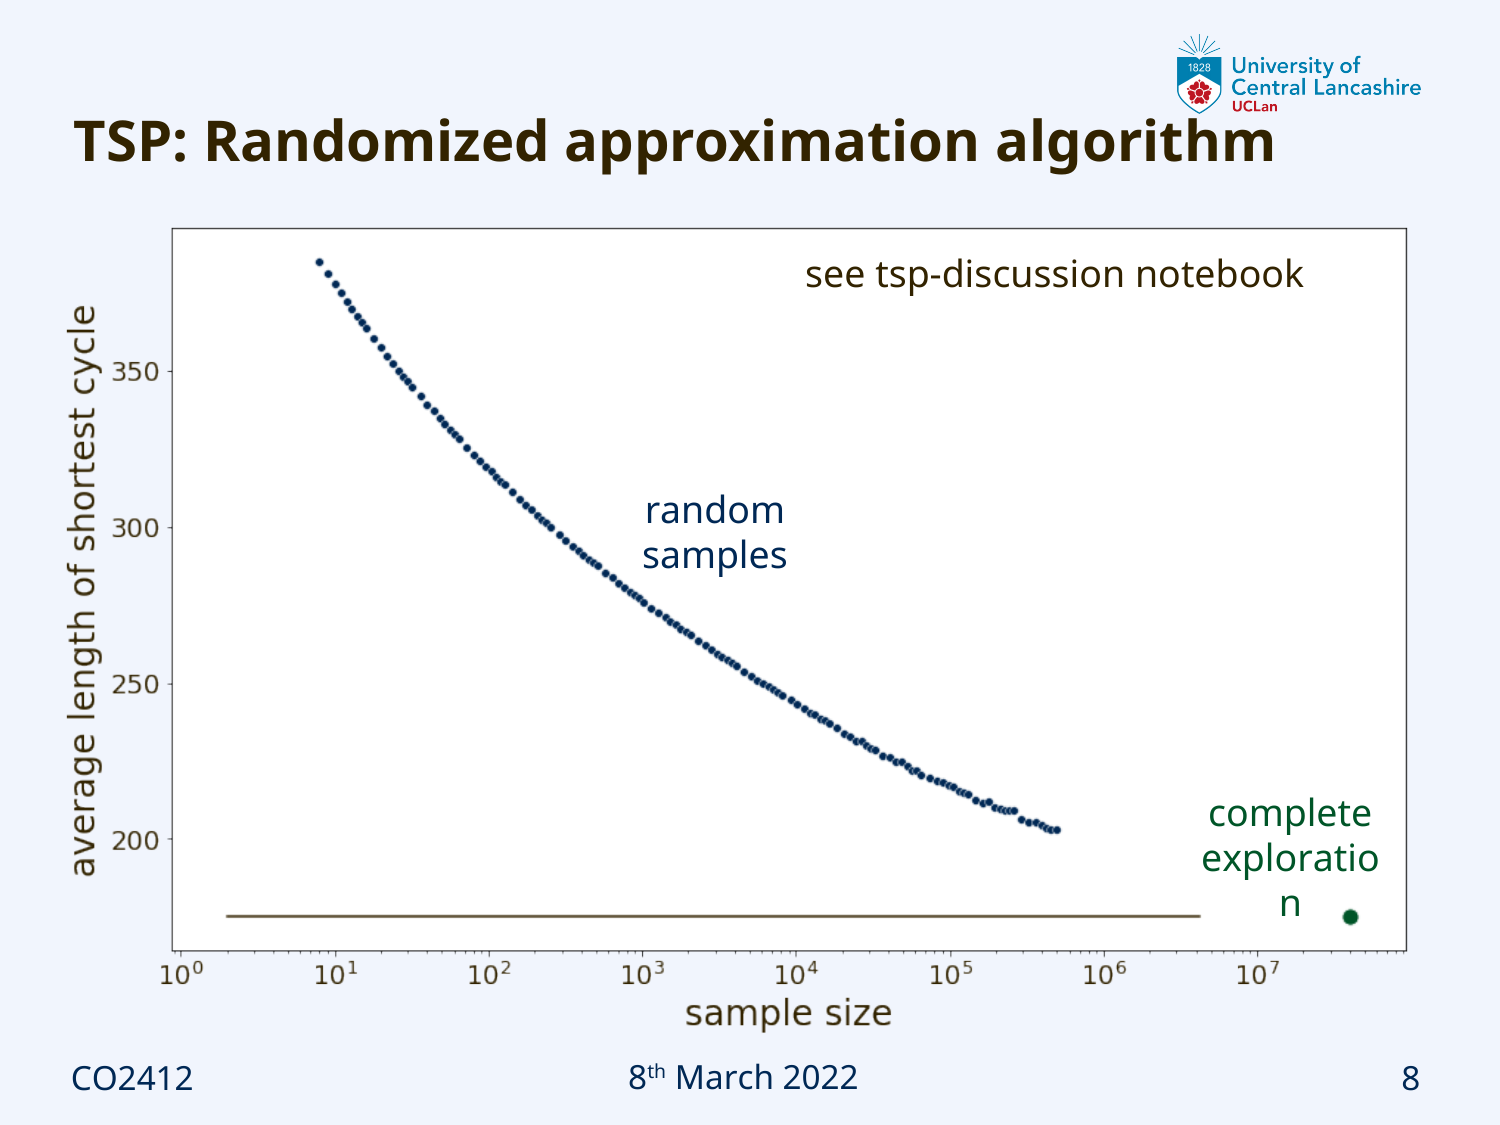

# TSP: Randomized approximation algorithm
see tsp-discussion notebook
random samples
complete exploration